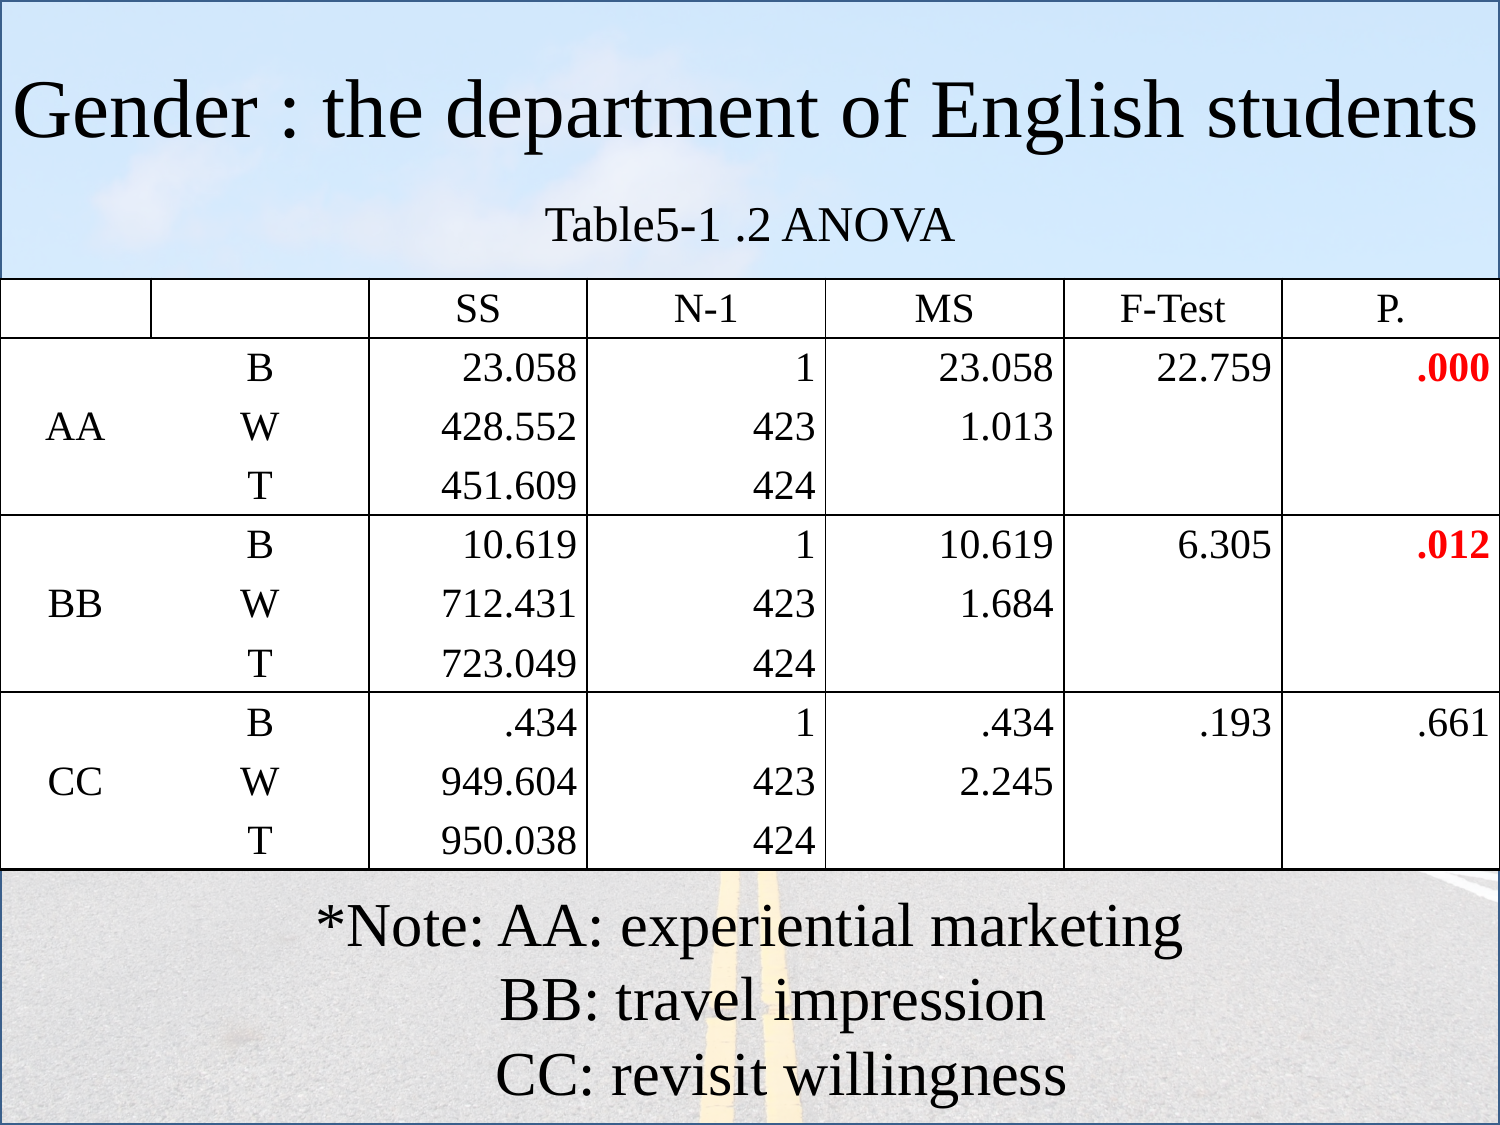

# Gender : the department of English students
Table5-1 .2 ANOVA
| | | SS | N-1 | MS | F-Test | P. |
| --- | --- | --- | --- | --- | --- | --- |
| AA | B | 23.058 | 1 | 23.058 | 22.759 | .000 |
| | W | 428.552 | 423 | 1.013 | | |
| | T | 451.609 | 424 | | | |
| BB | B | 10.619 | 1 | 10.619 | 6.305 | .012 |
| | W | 712.431 | 423 | 1.684 | | |
| | T | 723.049 | 424 | | | |
| CC | B | .434 | 1 | .434 | .193 | .661 |
| | W | 949.604 | 423 | 2.245 | | |
| | T | 950.038 | 424 | | | |
*Note: AA: experiential marketing
 BB: travel impression
 CC: revisit willingness